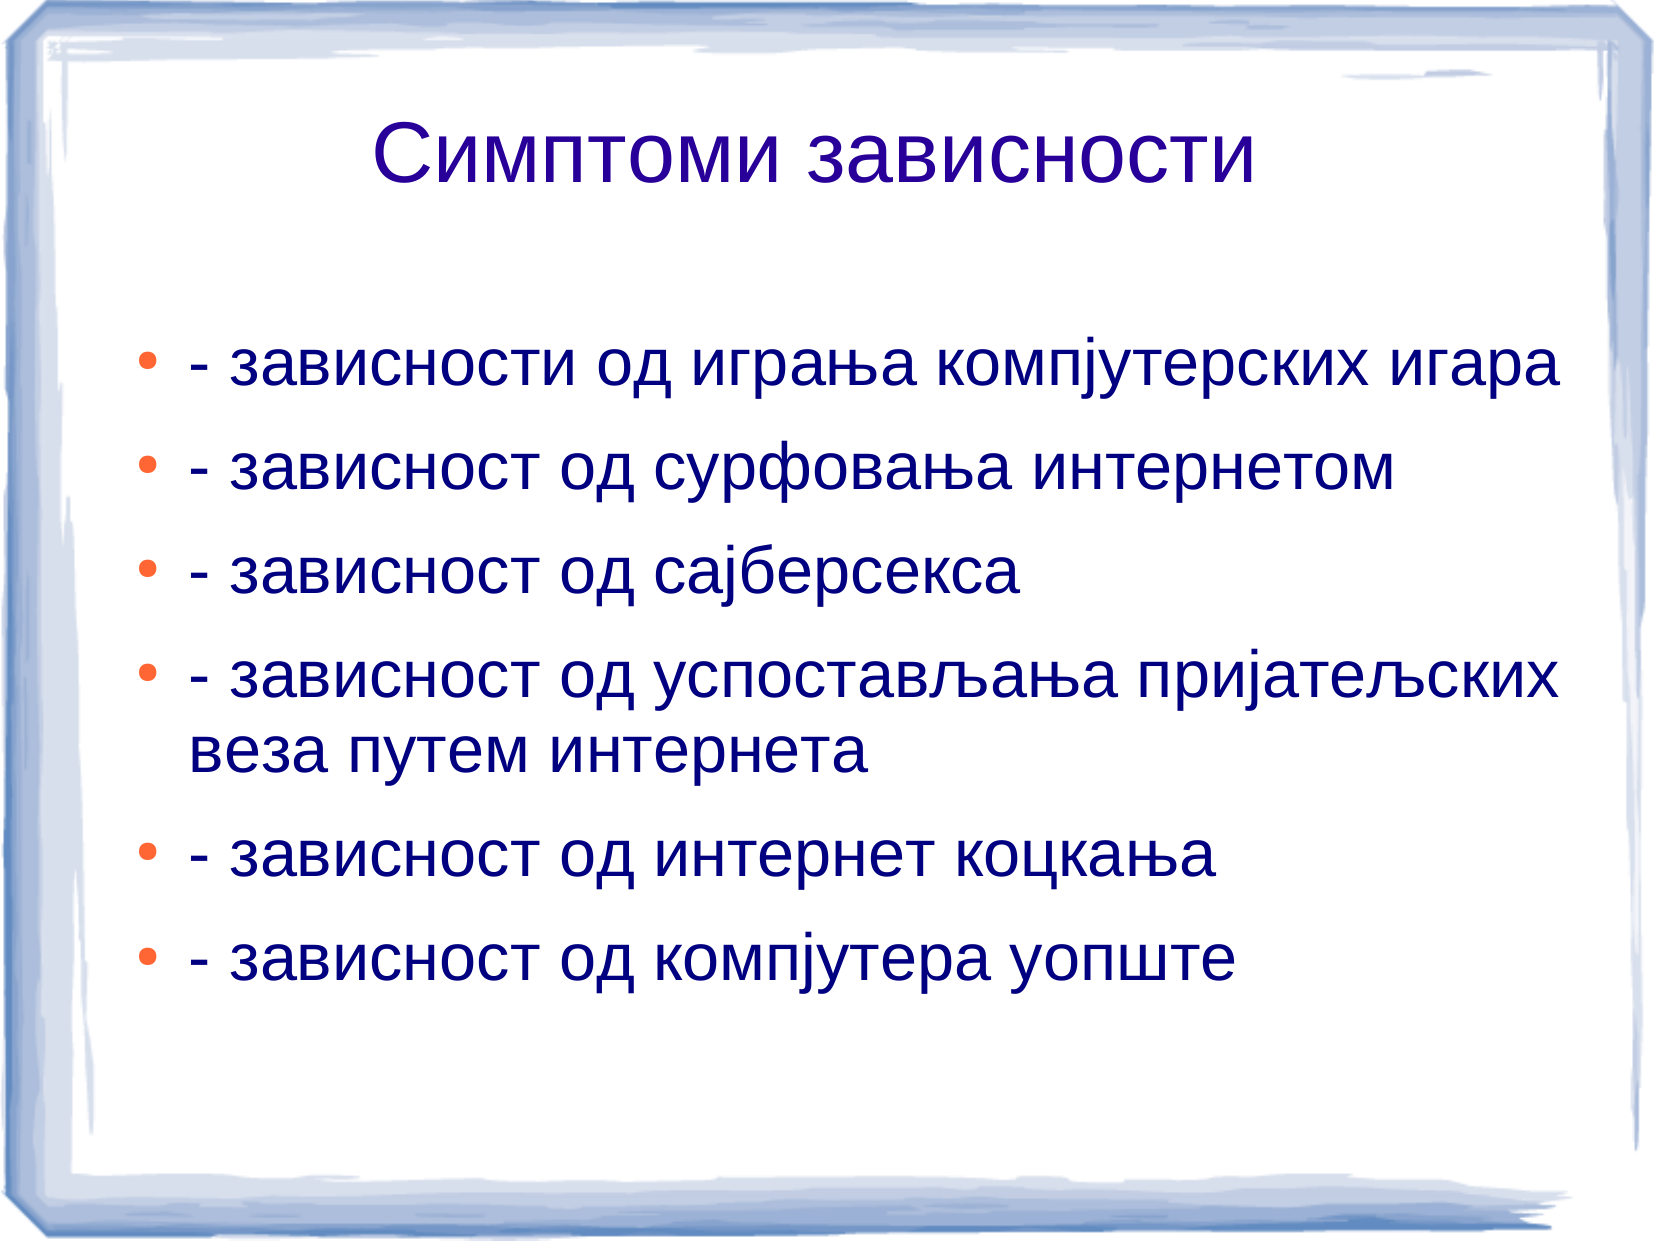

# Симптоми зависности
- зависности од играња компјутерских игара
- зависност од сурфовања интернетом
- зависност од сајберсекса
- зависност од успостављања пријатељских веза путем интернета
- зависност од интернет коцкања
- зависност од компјутера уопште